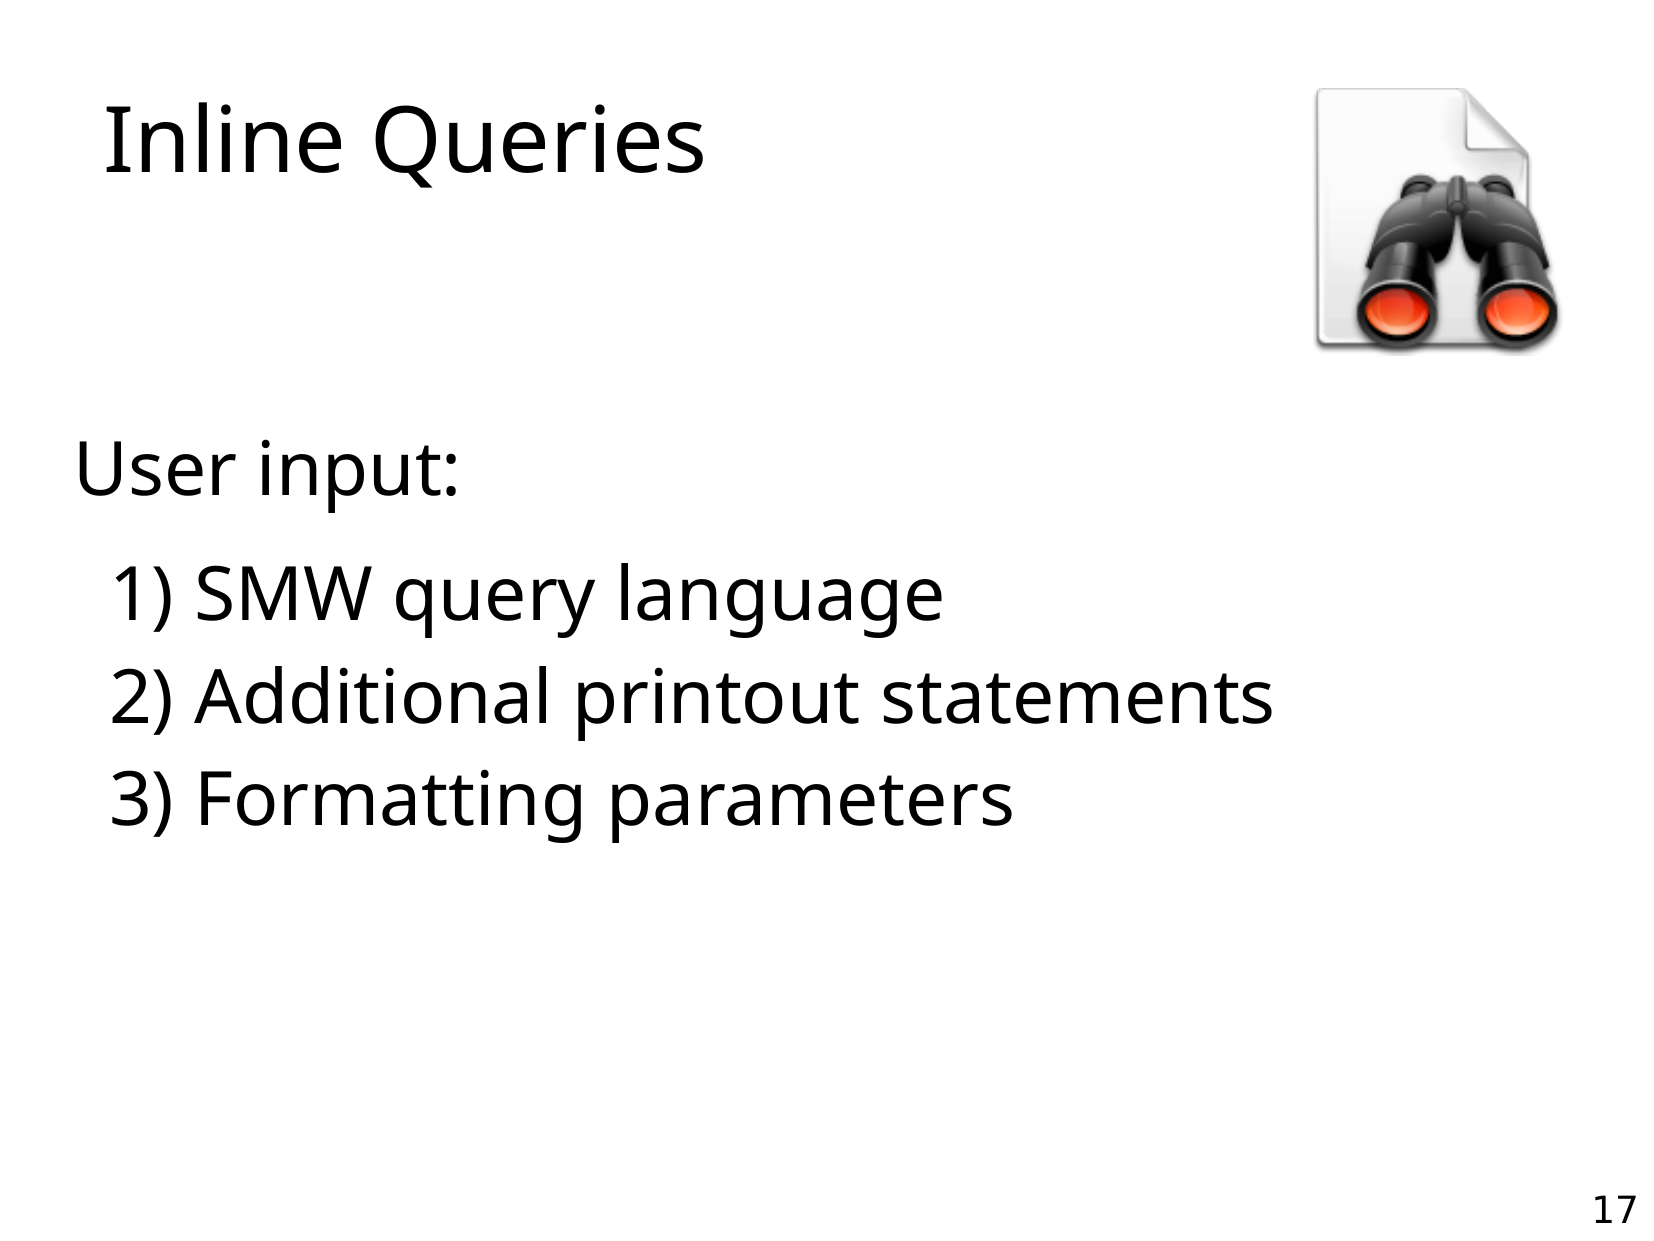

Inline Queries
User input:
 SMW query language
 Additional printout statements
 Formatting parameters
17